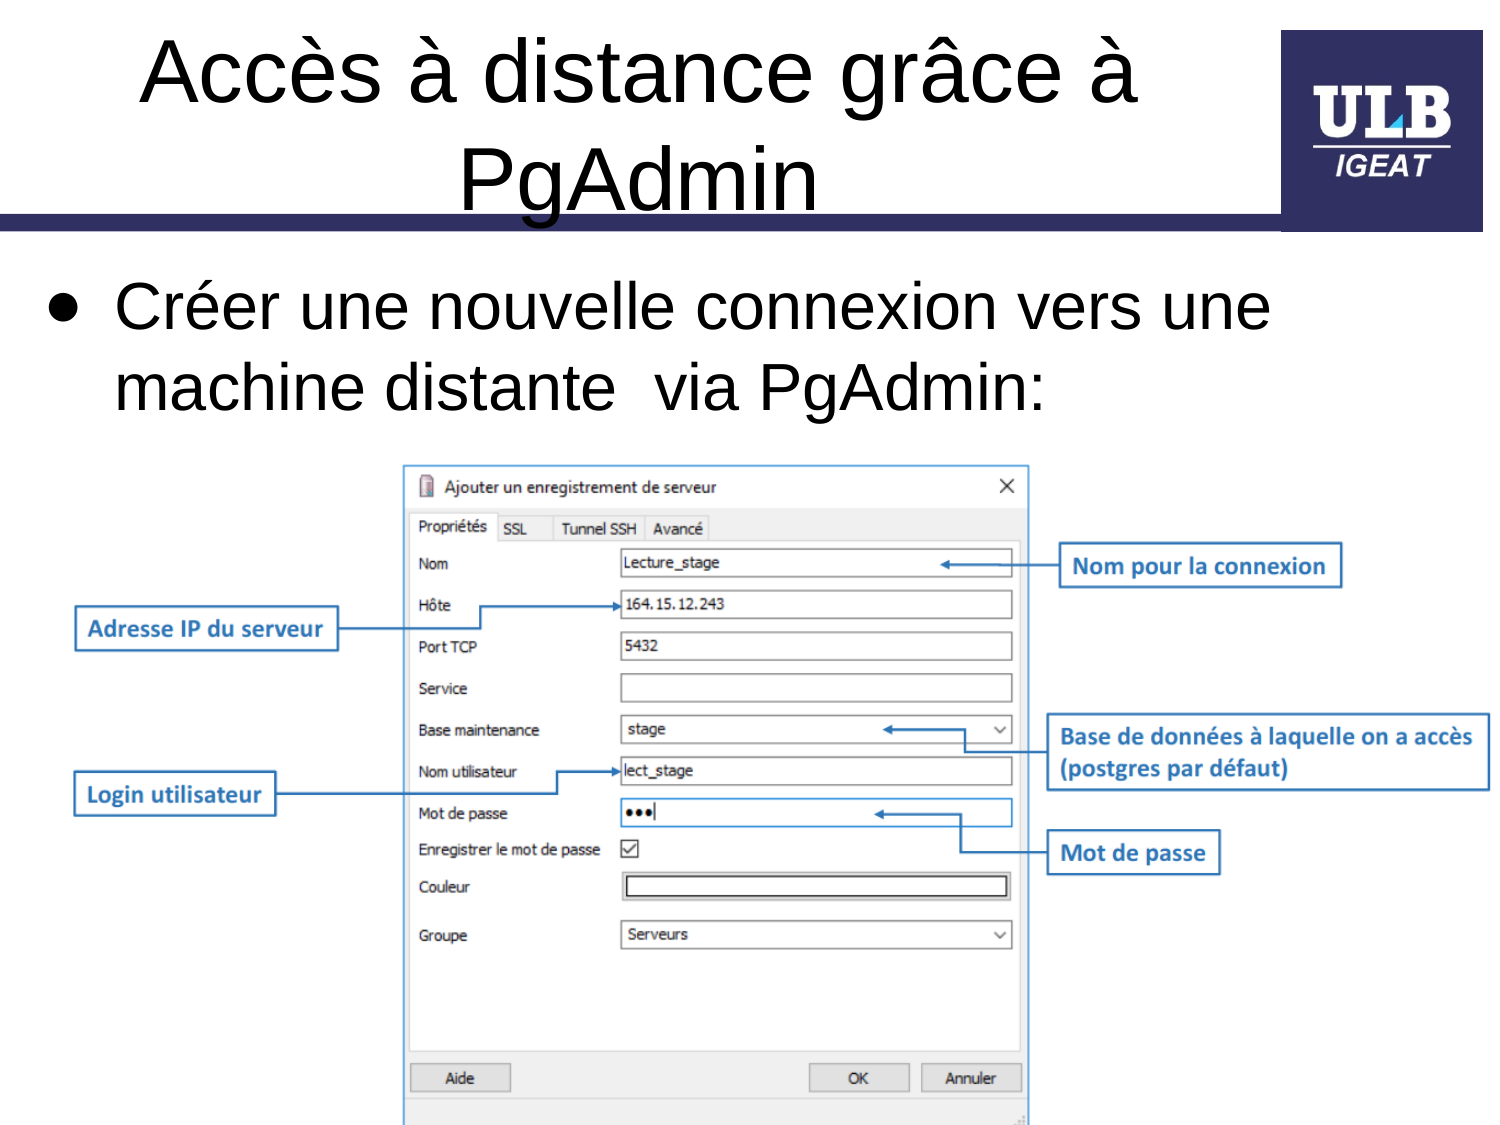

Accès à distance grâce à PgAdmin
Créer une nouvelle connexion vers une machine distante via PgAdmin: